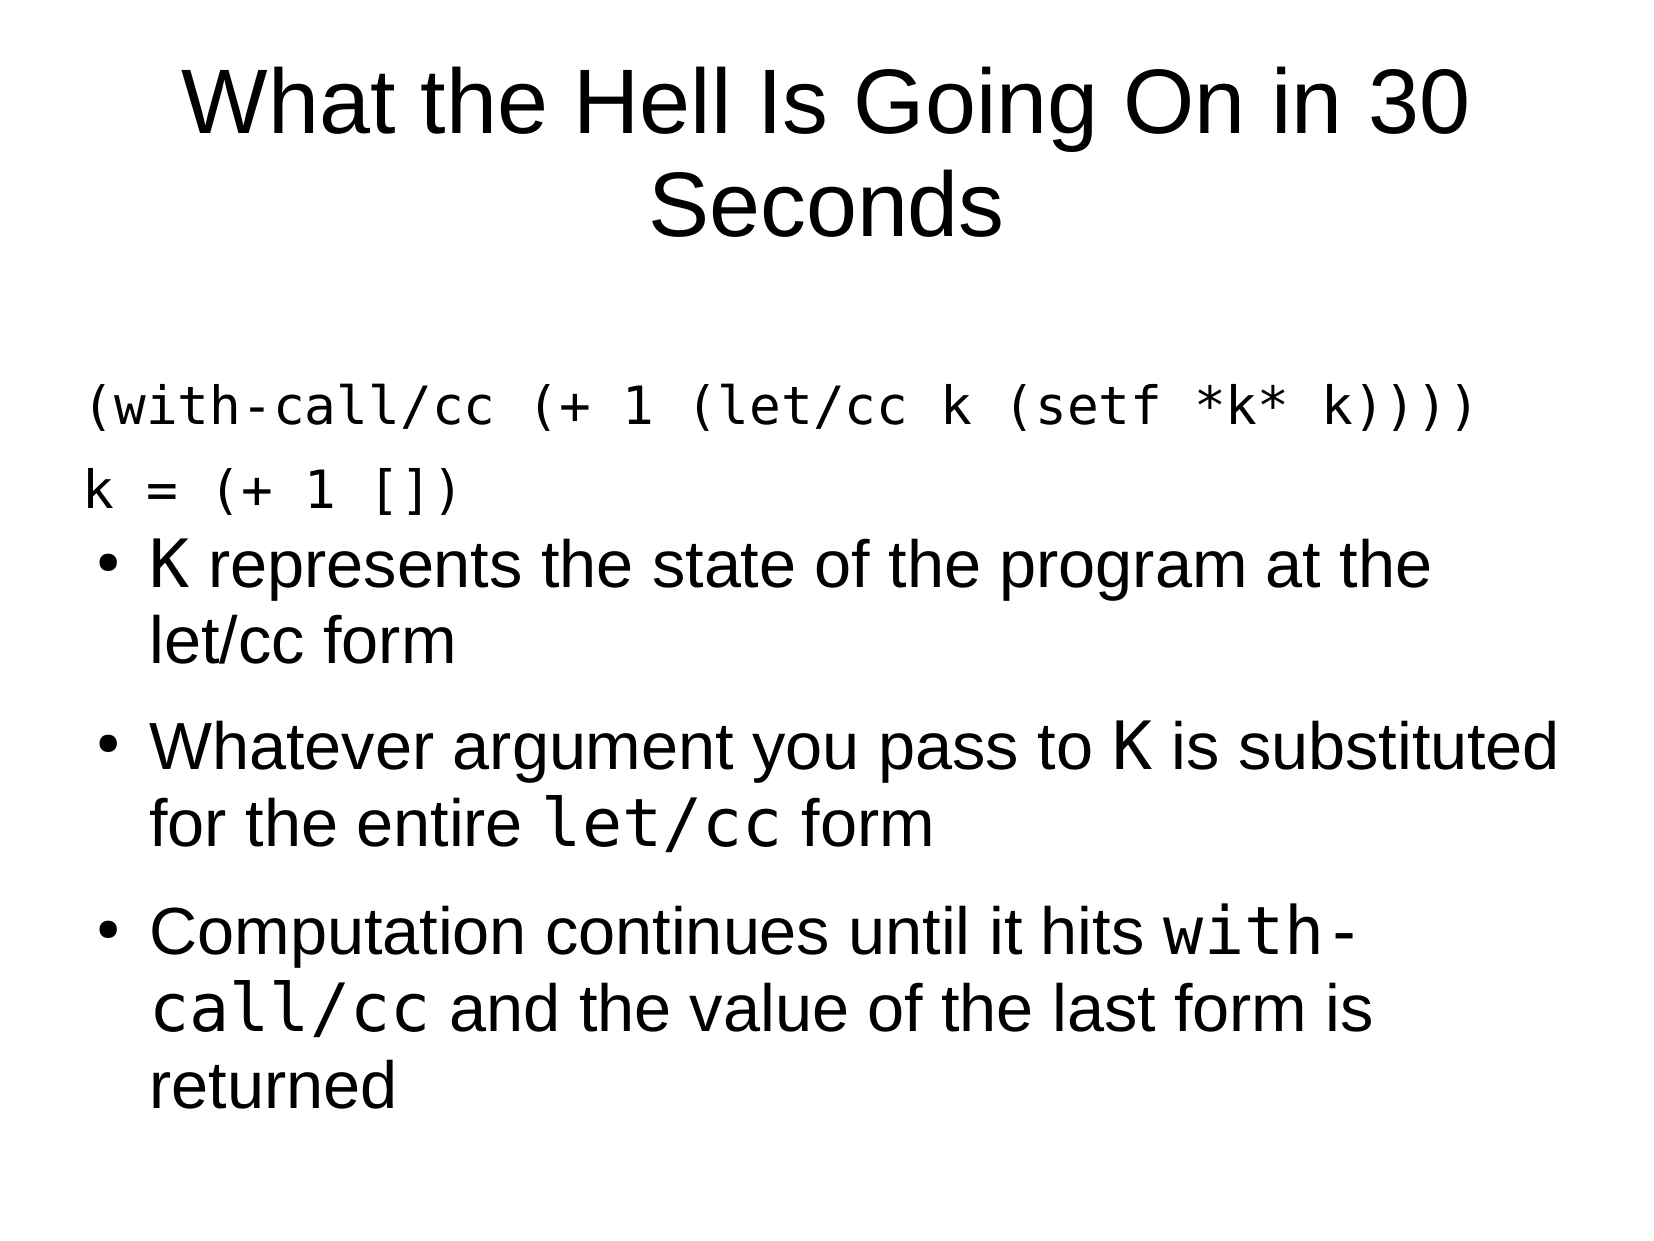

# What the Hell Is Going On in 30 Seconds
(with-call/cc (+ 1 (let/cc k (setf *k* k))))
k = (+ 1 [])
K represents the state of the program at the let/cc form
Whatever argument you pass to K is substituted for the entire let/cc form
Computation continues until it hits with-call/cc and the value of the last form is returned